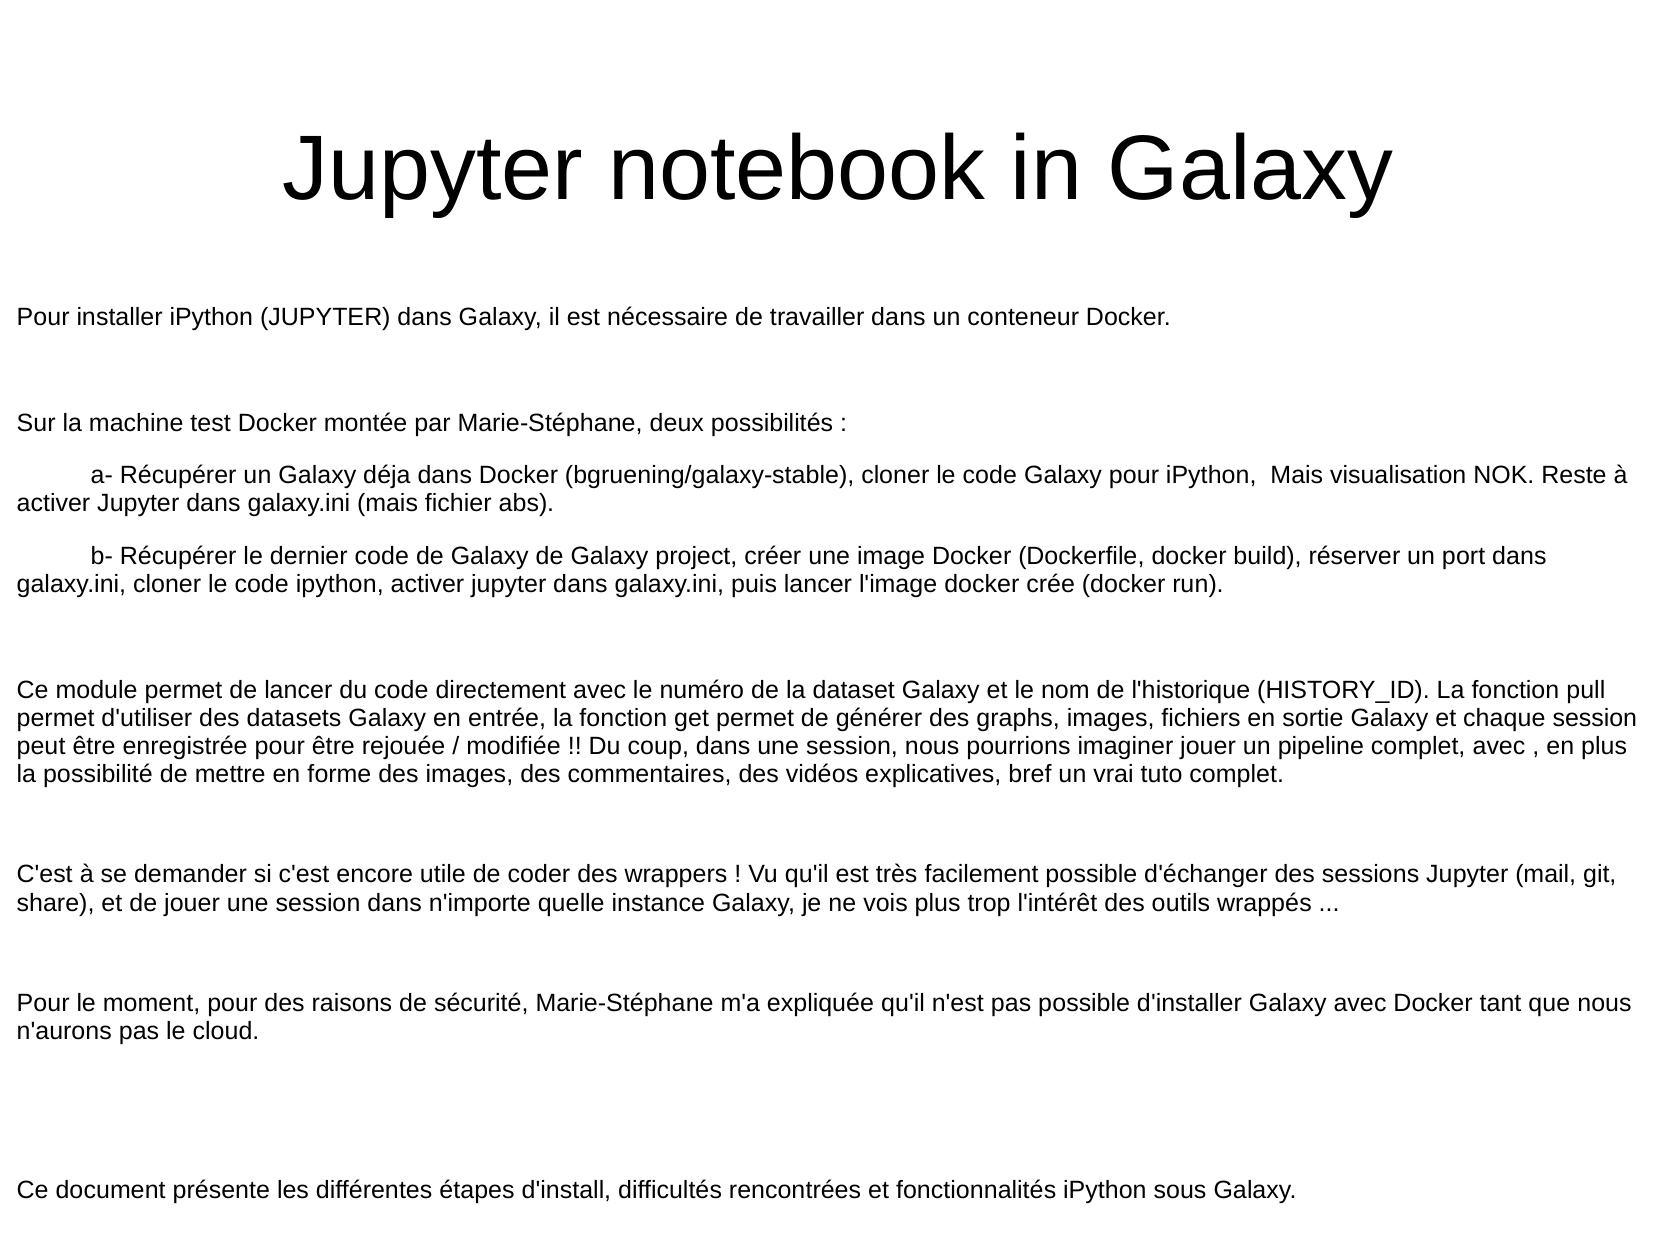

# Jupyter notebook in Galaxy
Pour installer iPython (JUPYTER) dans Galaxy, il est nécessaire de travailler dans un conteneur Docker.
Sur la machine test Docker montée par Marie-Stéphane, deux possibilités :
	a- Récupérer un Galaxy déja dans Docker (bgruening/galaxy-stable), cloner le code Galaxy pour iPython, Mais visualisation NOK. Reste à activer Jupyter dans galaxy.ini (mais fichier abs).
	b- Récupérer le dernier code de Galaxy de Galaxy project, créer une image Docker (Dockerfile, docker build), réserver un port dans galaxy.ini, cloner le code ipython, activer jupyter dans galaxy.ini, puis lancer l'image docker crée (docker run).
Ce module permet de lancer du code directement avec le numéro de la dataset Galaxy et le nom de l'historique (HISTORY_ID). La fonction pull permet d'utiliser des datasets Galaxy en entrée, la fonction get permet de générer des graphs, images, fichiers en sortie Galaxy et chaque session peut être enregistrée pour être rejouée / modifiée !! Du coup, dans une session, nous pourrions imaginer jouer un pipeline complet, avec , en plus la possibilité de mettre en forme des images, des commentaires, des vidéos explicatives, bref un vrai tuto complet.
C'est à se demander si c'est encore utile de coder des wrappers ! Vu qu'il est très facilement possible d'échanger des sessions Jupyter (mail, git, share), et de jouer une session dans n'importe quelle instance Galaxy, je ne vois plus trop l'intérêt des outils wrappés ...
Pour le moment, pour des raisons de sécurité, Marie-Stéphane m'a expliquée qu'il n'est pas possible d'installer Galaxy avec Docker tant que nous n'aurons pas le cloud.
Ce document présente les différentes étapes d'install, difficultés rencontrées et fonctionnalités iPython sous Galaxy.